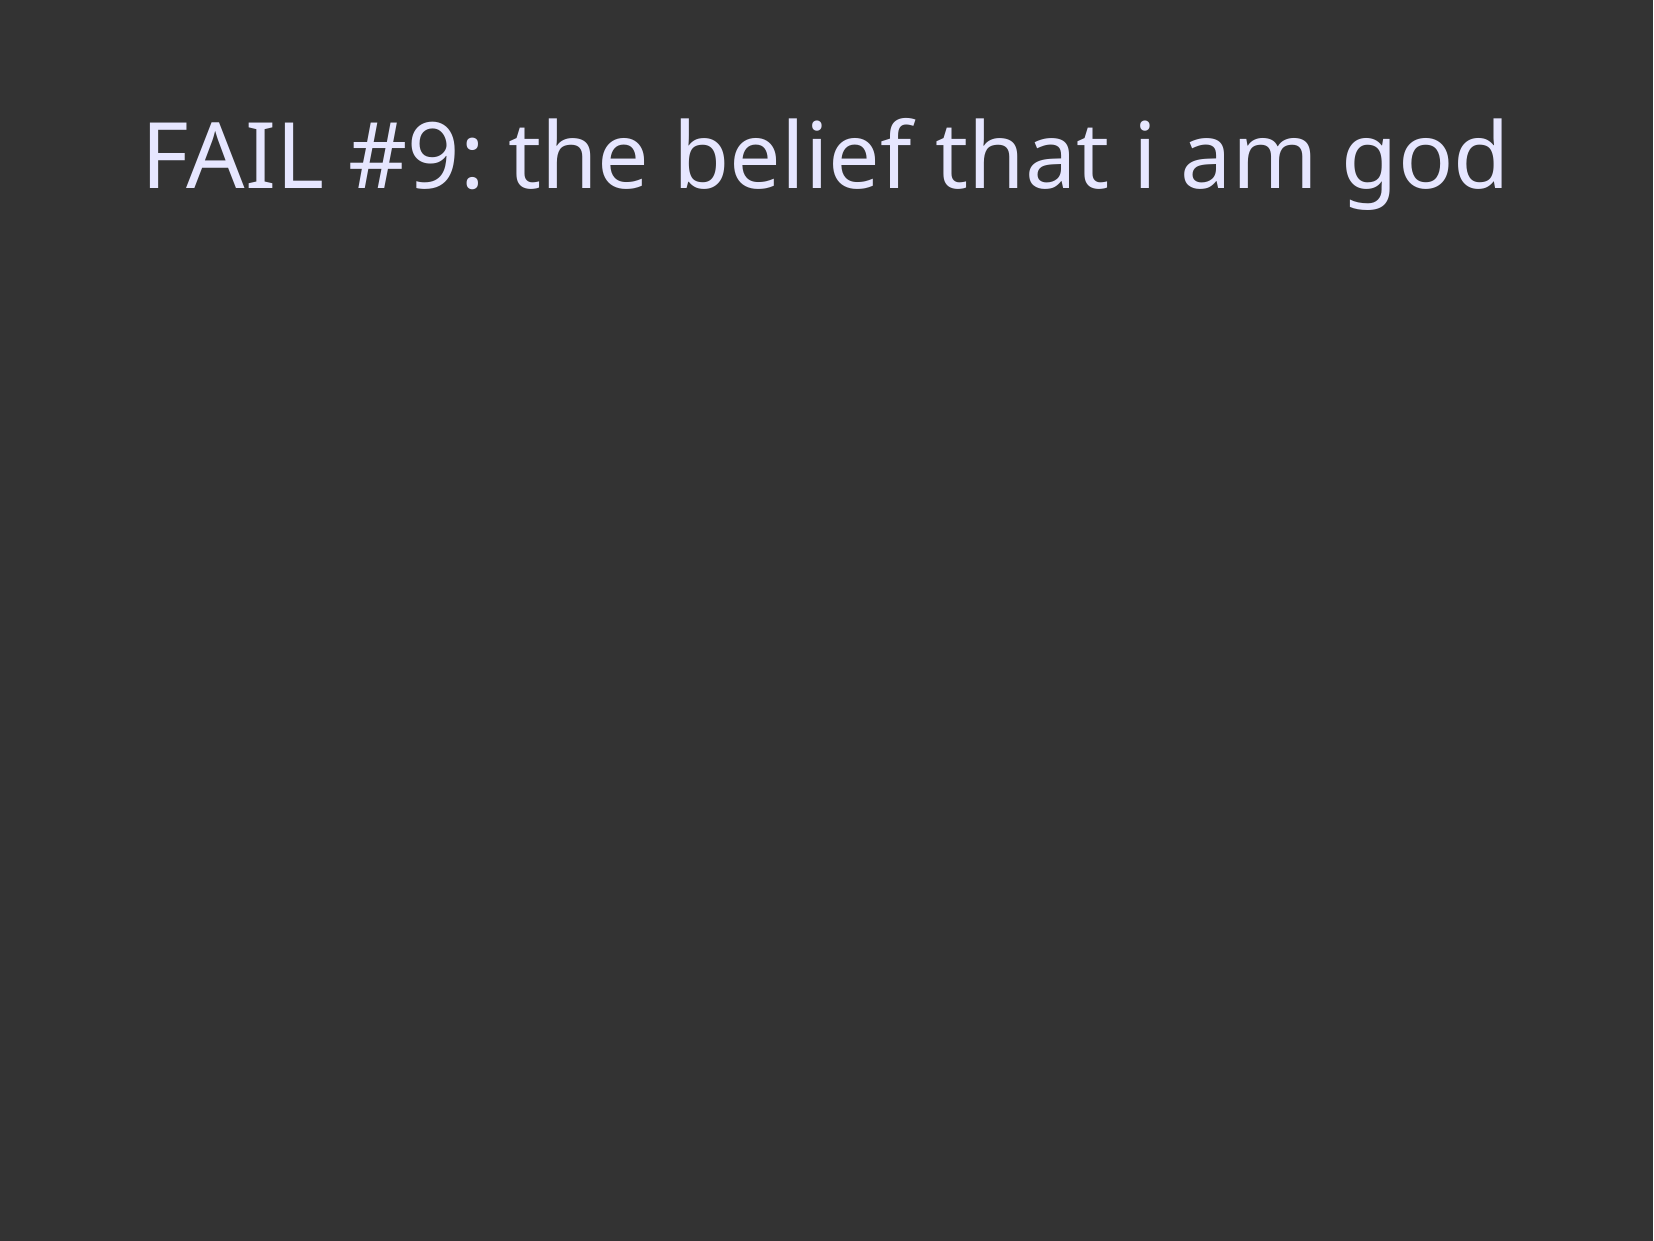

# FAIL #9: the belief that i am god